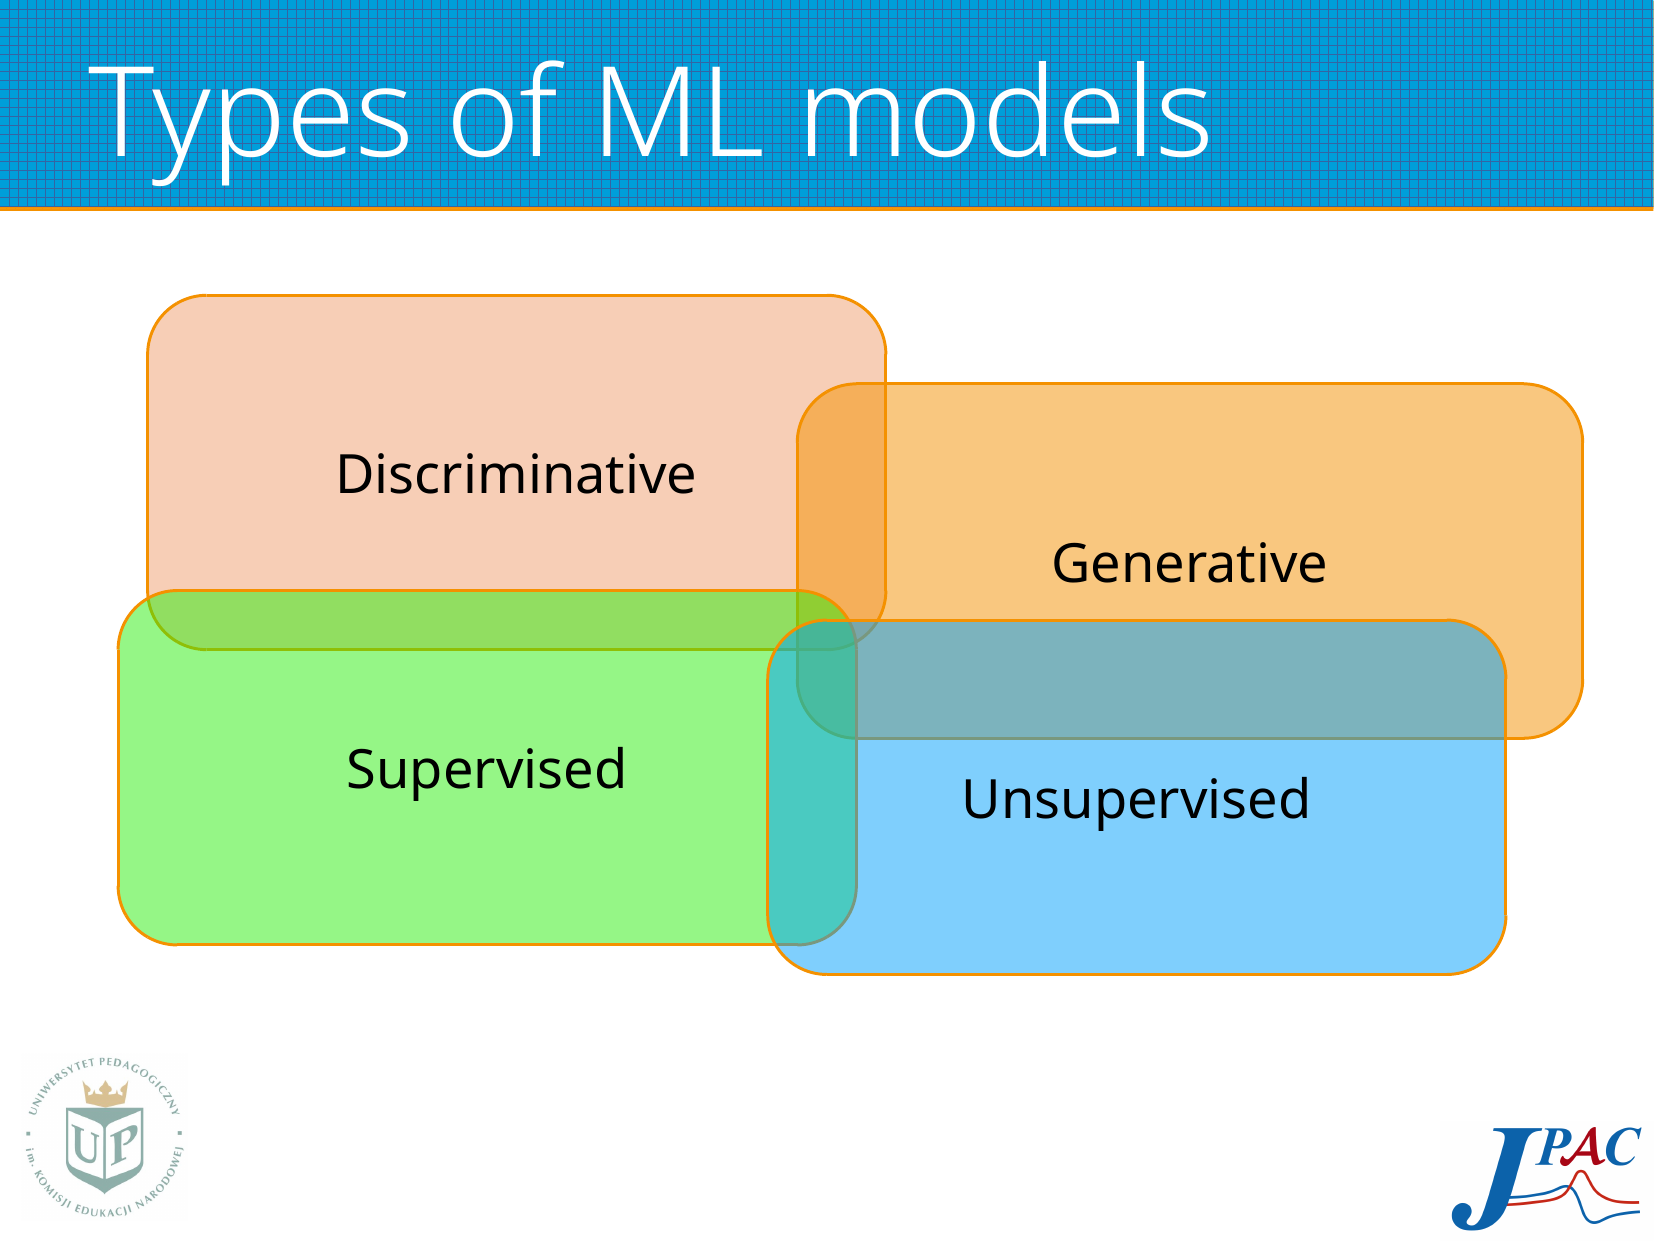

# Types of ML models
Discriminative
Generative
Supervised
Unsupervised